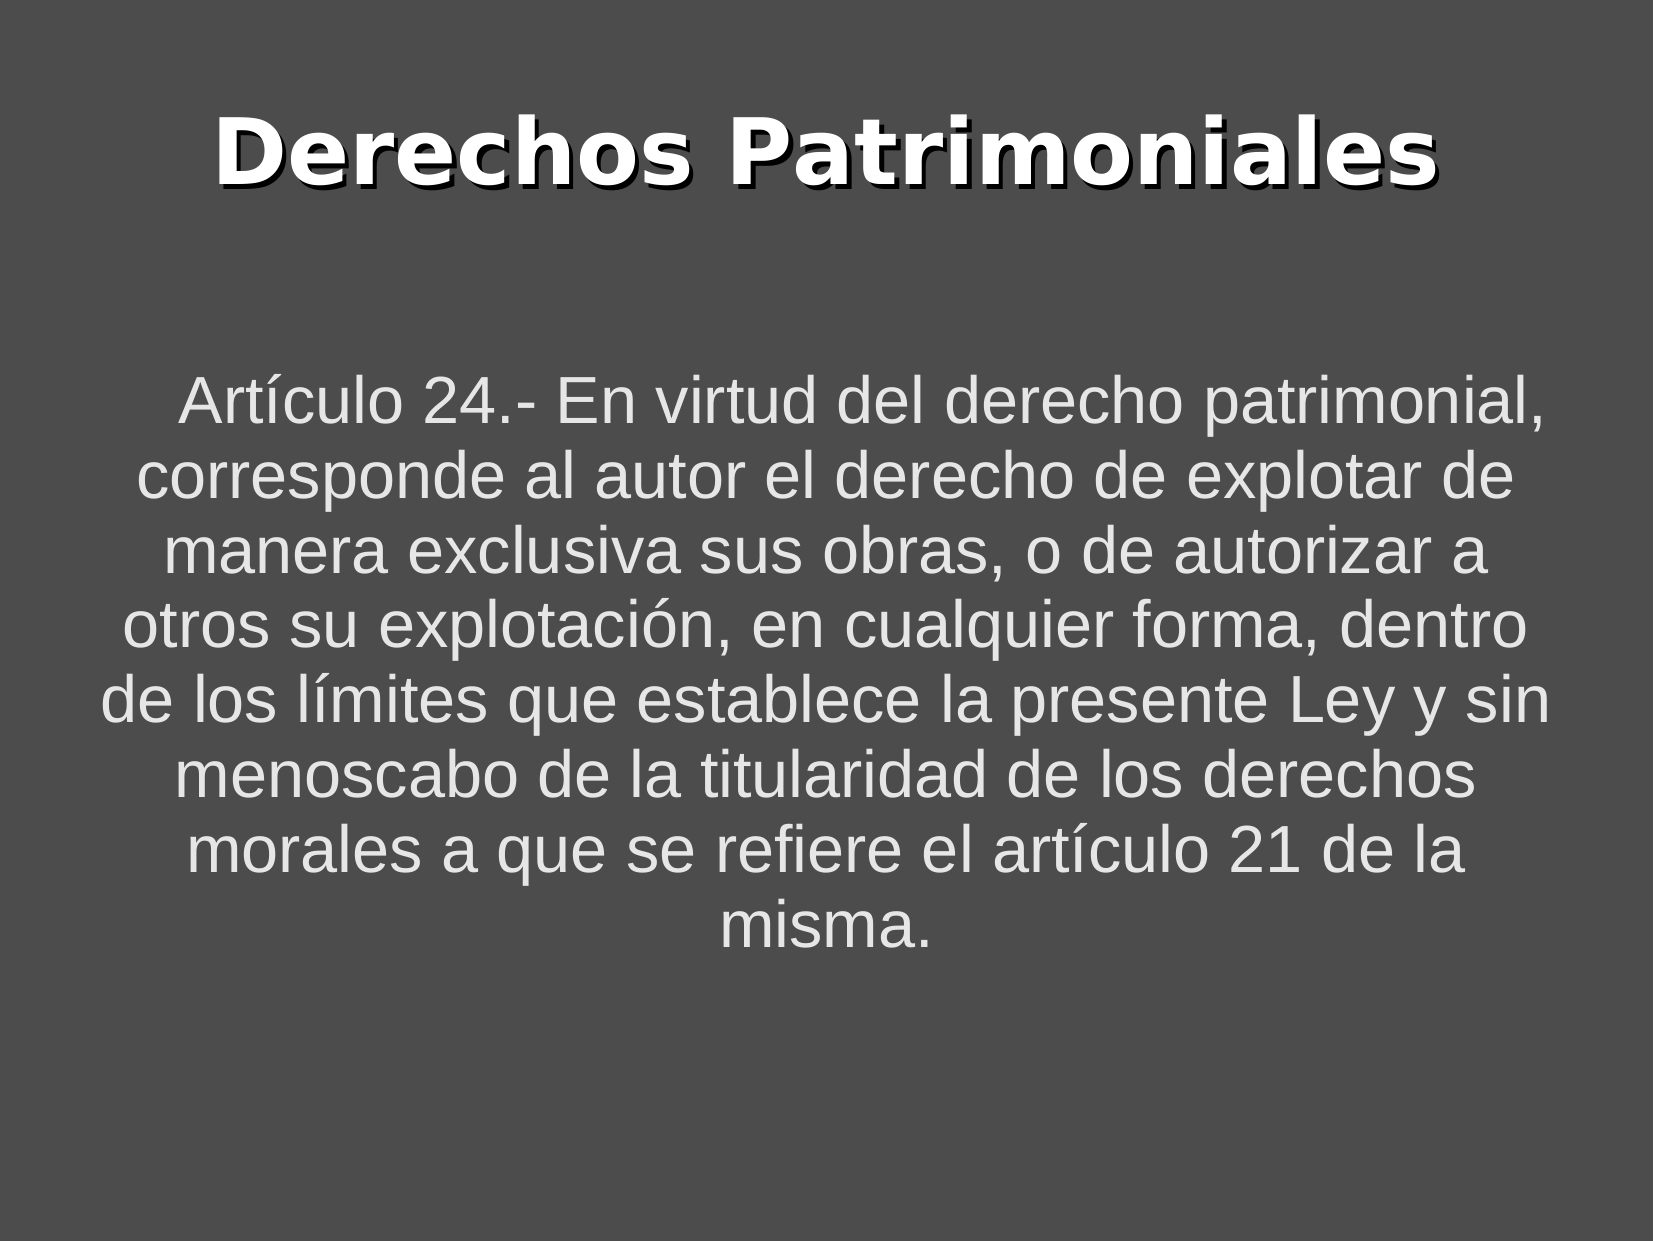

# Derechos Patrimoniales
 Artículo 24.- En virtud del derecho patrimonial, corresponde al autor el derecho de explotar de
manera exclusiva sus obras, o de autorizar a otros su explotación, en cualquier forma, dentro de los límites que establece la presente Ley y sin menoscabo de la titularidad de los derechos morales a que se refiere el artículo 21 de la misma.